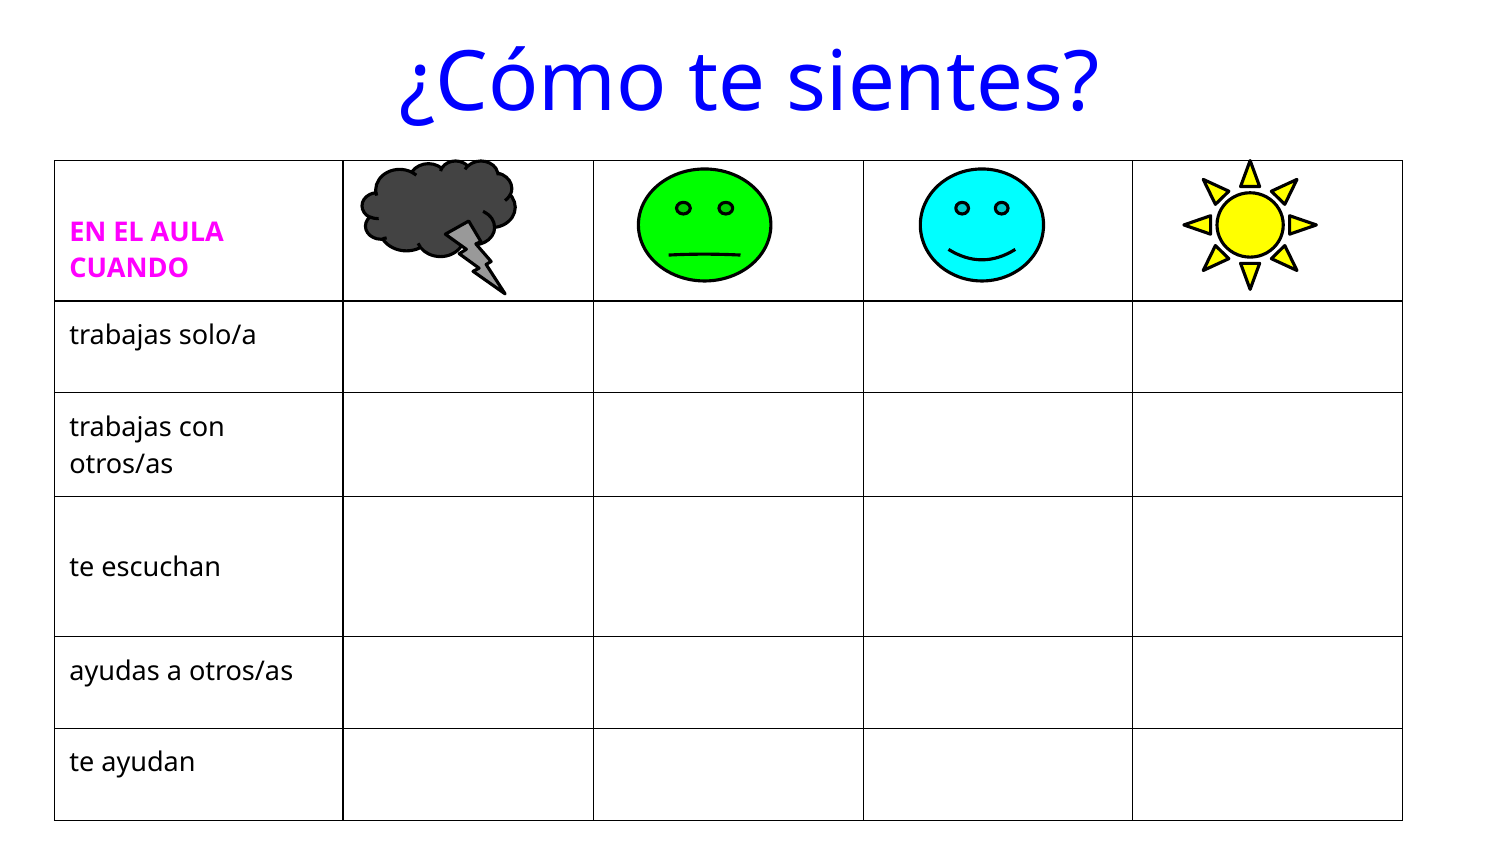

¿Cómo te sientes?
| EN EL AULA CUANDO | | | | |
| --- | --- | --- | --- | --- |
| trabajas solo/a | | | | |
| trabajas con otros/as | | | | |
| te escuchan | | | | |
| ayudas a otros/as | | | | |
| te ayudan | | | | |